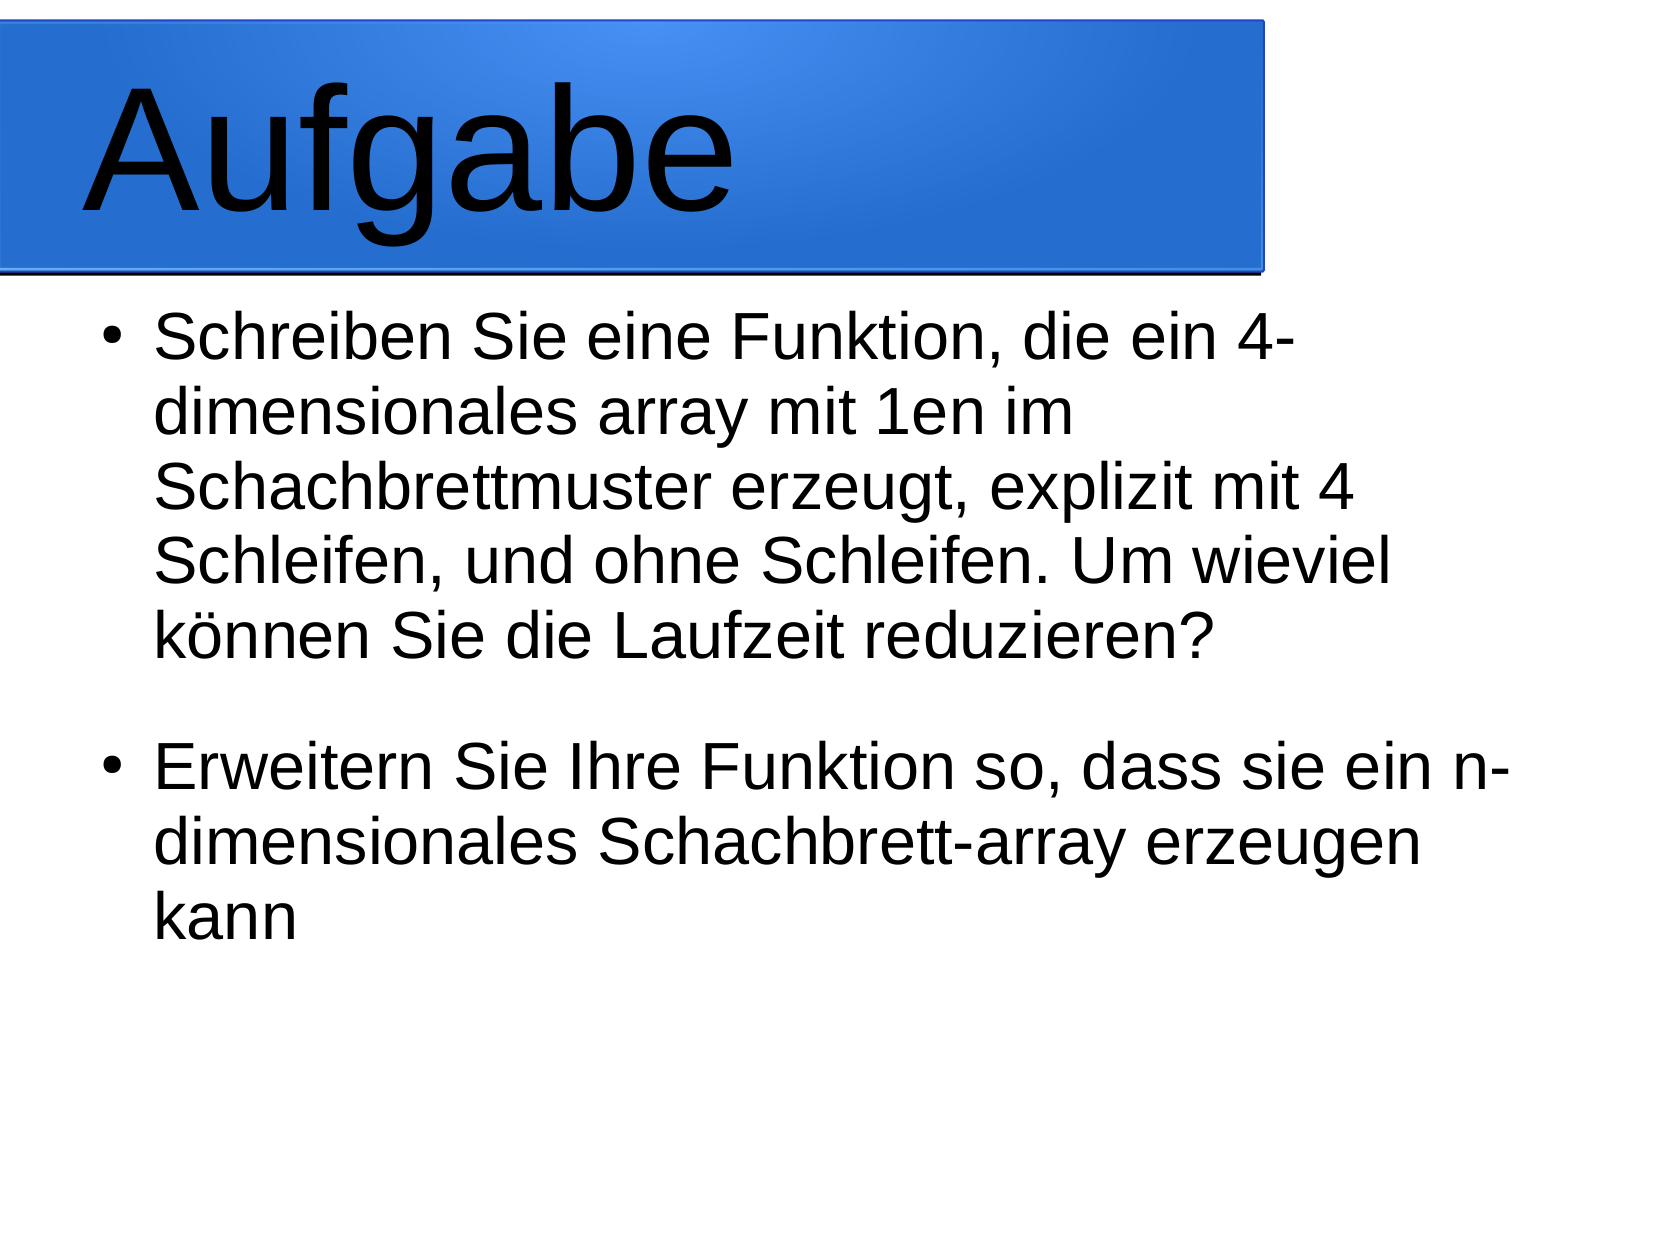

# Aufgabe
Schreiben Sie eine Funktion, die ein 4-dimensionales array mit 1en im Schachbrettmuster erzeugt, explizit mit 4 Schleifen, und ohne Schleifen. Um wieviel können Sie die Laufzeit reduzieren?
Erweitern Sie Ihre Funktion so, dass sie ein n-dimensionales Schachbrett-array erzeugen kann